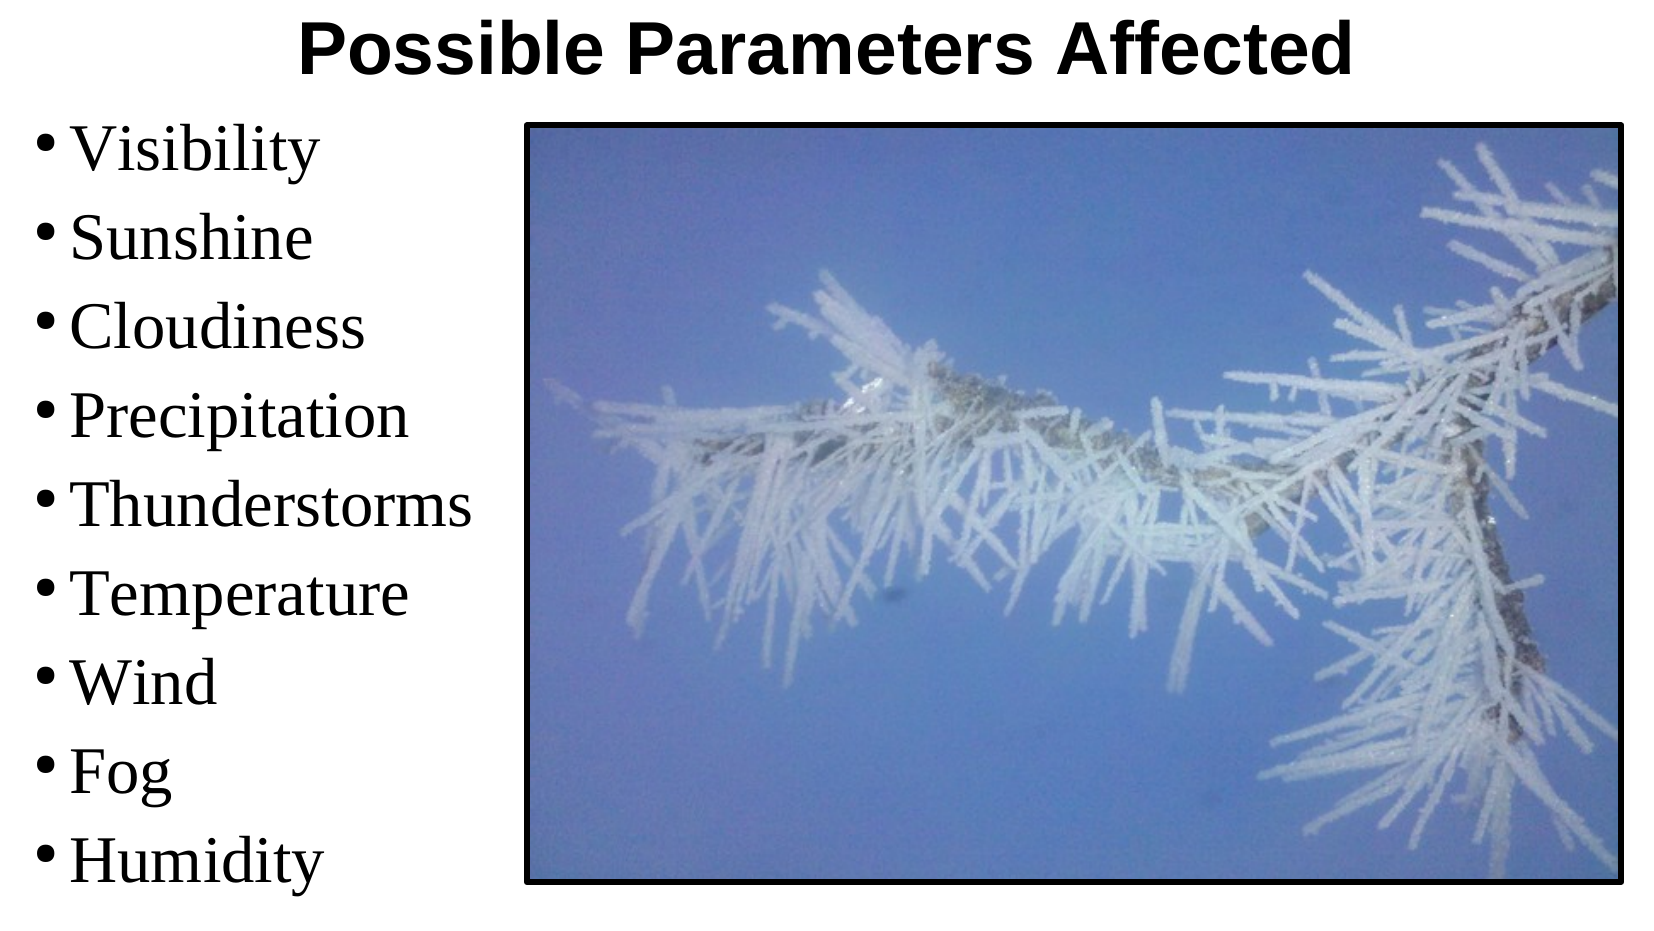

# Possible Parameters Affected
Visibility
Sunshine
Cloudiness
Precipitation
Thunderstorms
Temperature
Wind
Fog
Humidity